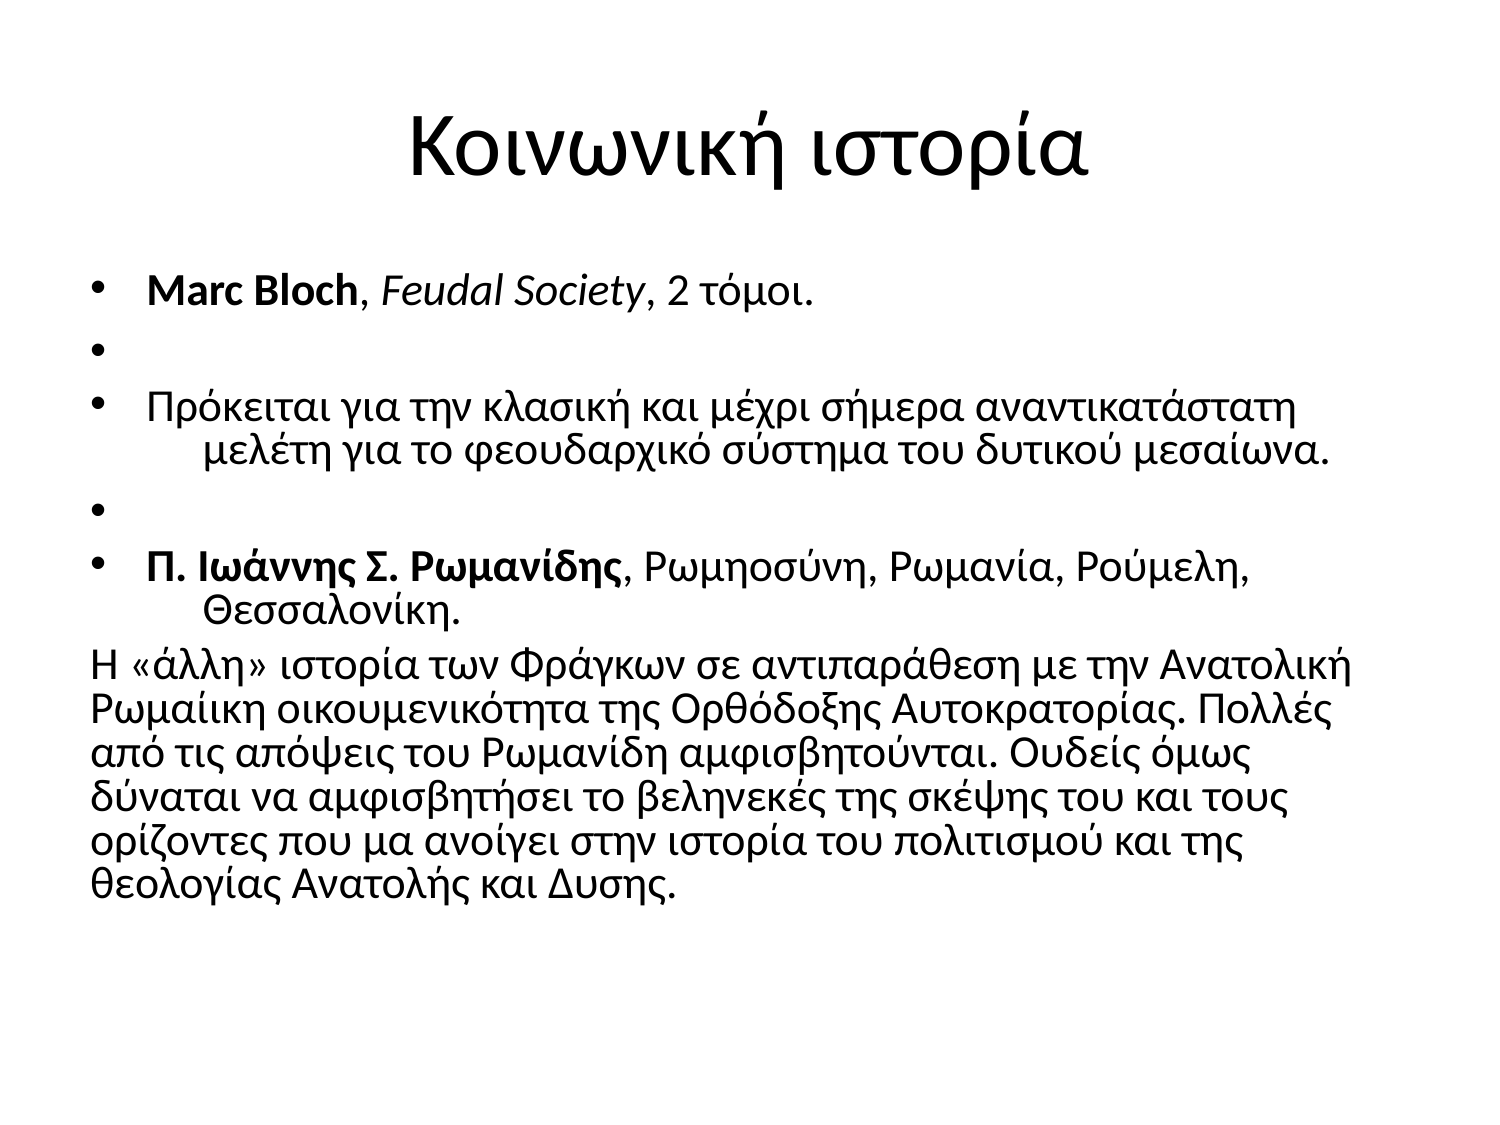

# Κοινωνική ιστορία
Marc Bloch, Feudal Society, 2 τόμοι.
Πρόκειται για την κλασική και μέχρι σήμερα αναντικατάστατη μελέτη για το φεουδαρχικό σύστημα του δυτικού μεσαίωνα.
Π. Ιωάννης Σ. Ρωμανίδης, Ρωμηοσύνη, Ρωμανία, Ρούμελη, Θεσσαλονίκη.
Η «άλλη» ιστορία των Φράγκων σε αντιπαράθεση με την Ανατολική Ρωμαίικη οικουμενικότητα της Ορθόδοξης Αυτοκρατορίας. Πολλές από τις απόψεις του Ρωμανίδη αμφισβητούνται. Ουδείς όμως δύναται να αμφισβητήσει το βεληνεκές της σκέψης του και τους ορίζοντες που μα ανοίγει στην ιστορία του πολιτισμού και της θεολογίας Ανατολής και Δυσης.